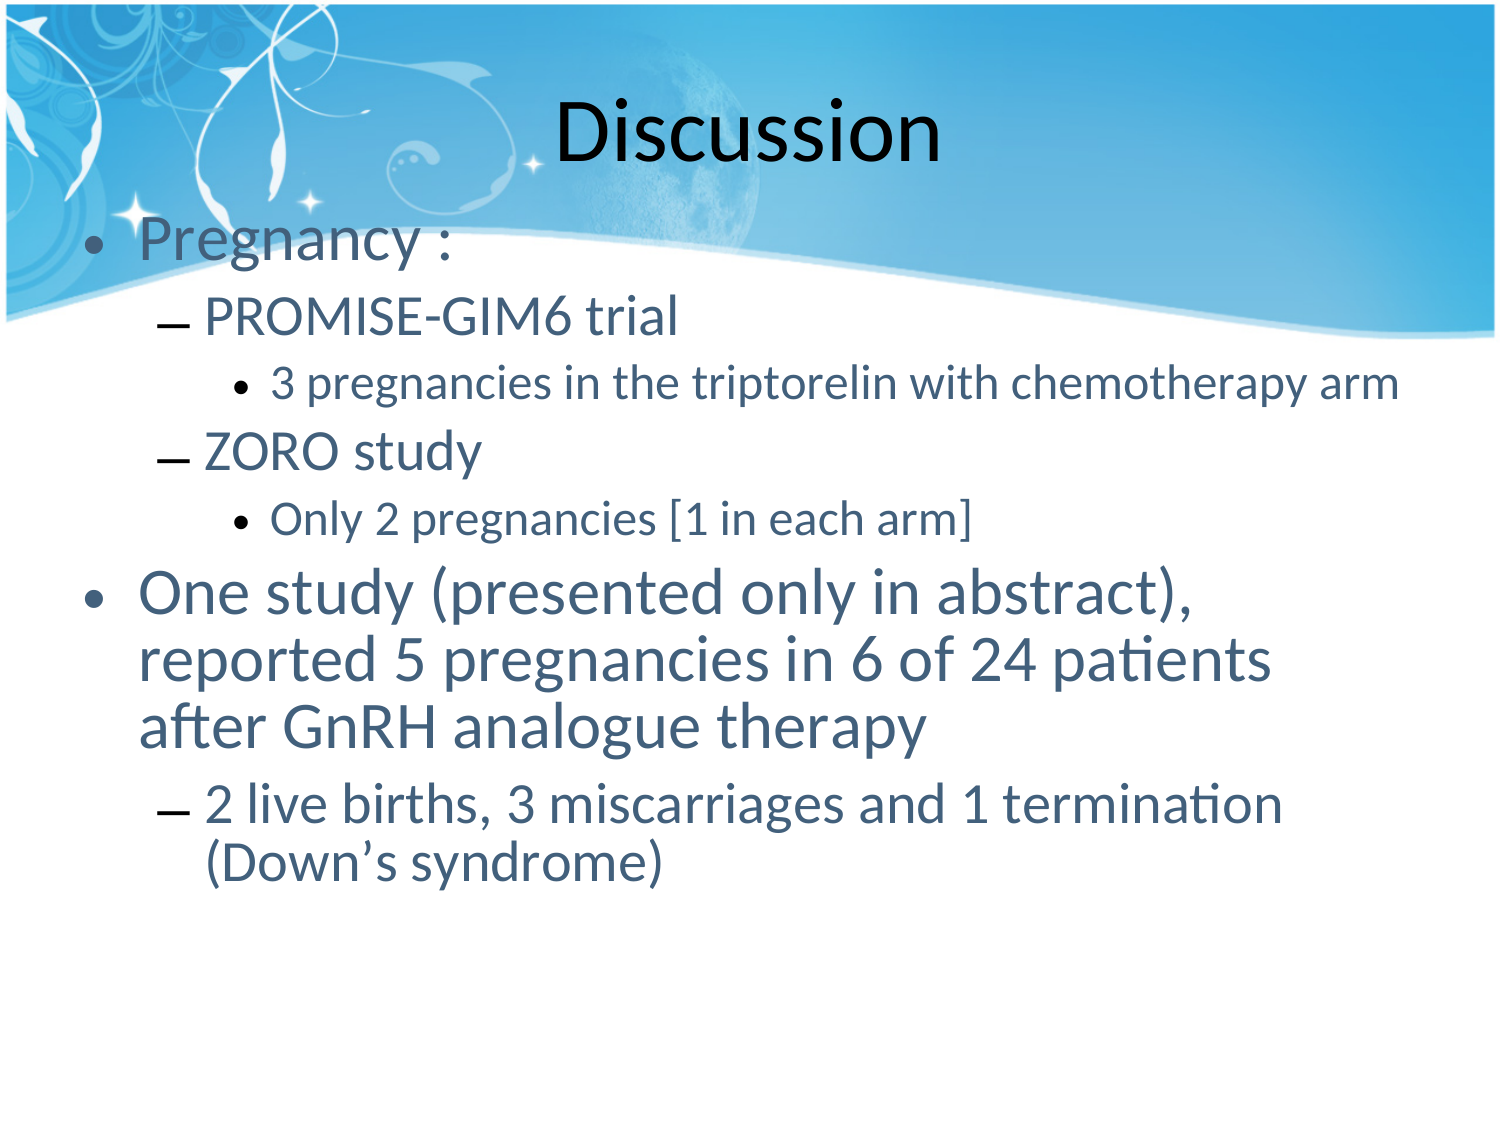

# Discussion
Pregnancy :
PROMISE-GIM6 trial
3 pregnancies in the triptorelin with chemotherapy arm
ZORO study
Only 2 pregnancies [1 in each arm]
One study (presented only in abstract), reported 5 pregnancies in 6 of 24 patients after GnRH analogue therapy
2 live births, 3 miscarriages and 1 termination (Down’s syndrome)